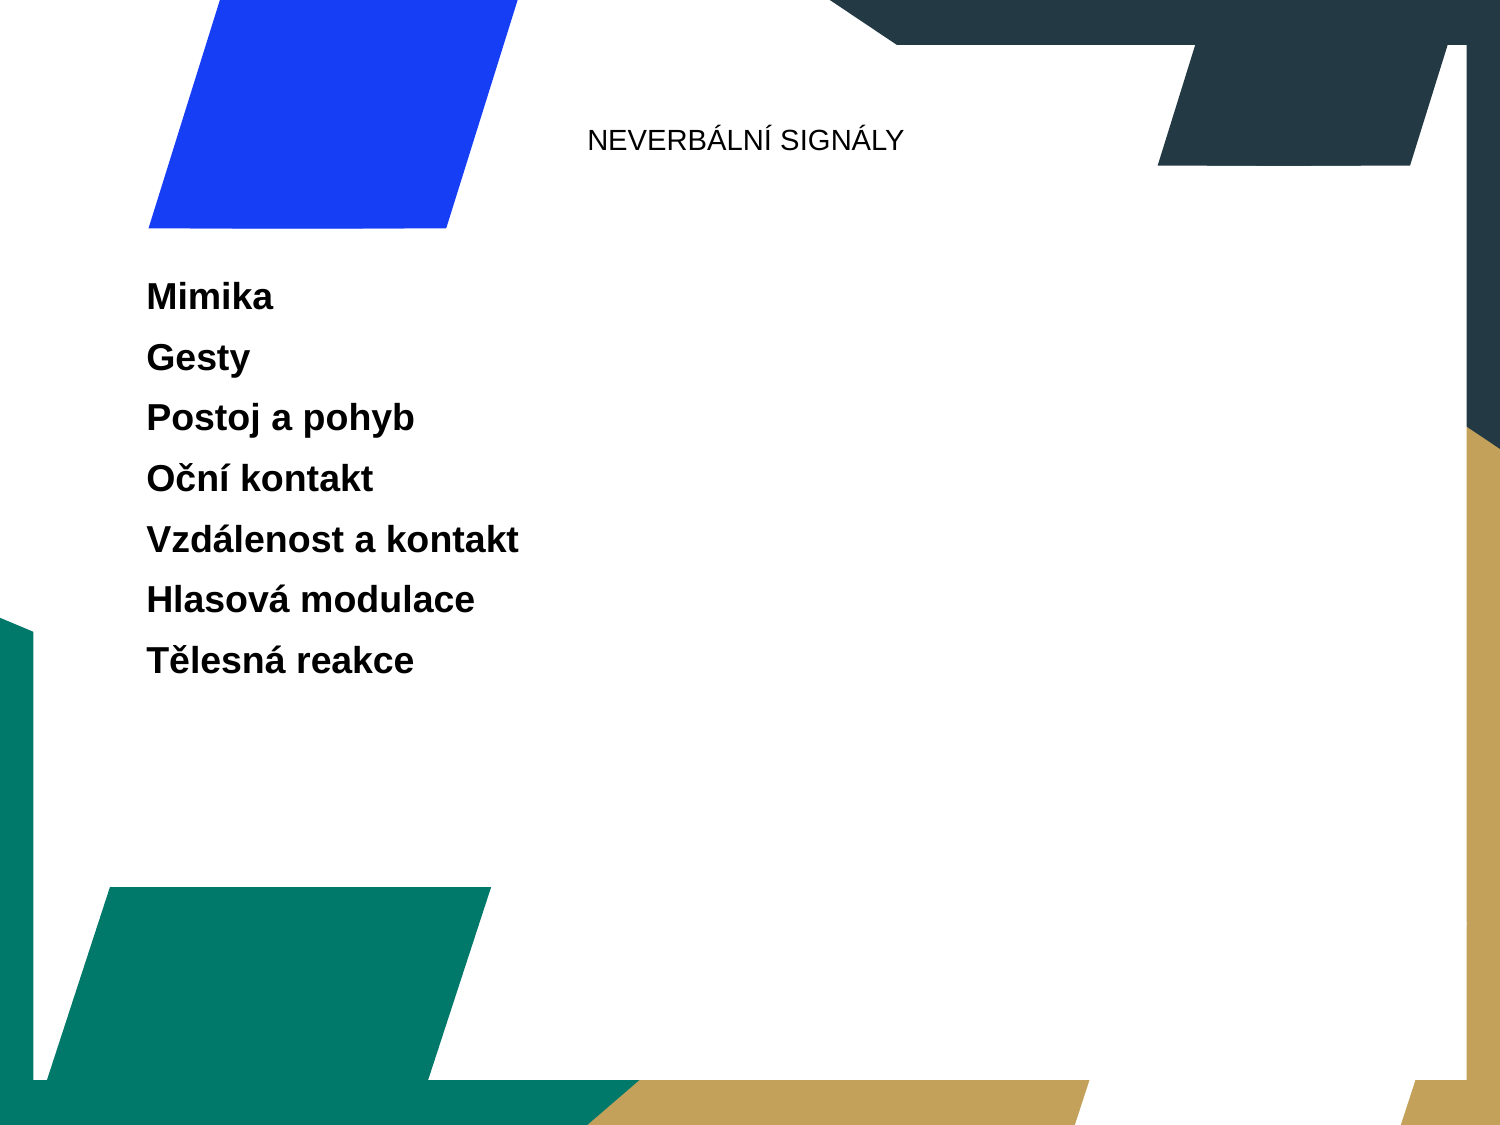

# NEVERBÁLNÍ SIGNÁLY
Mimika
Gesty
Postoj a pohyb
Oční kontakt
Vzdálenost a kontakt
Hlasová modulace
Tělesná reakce